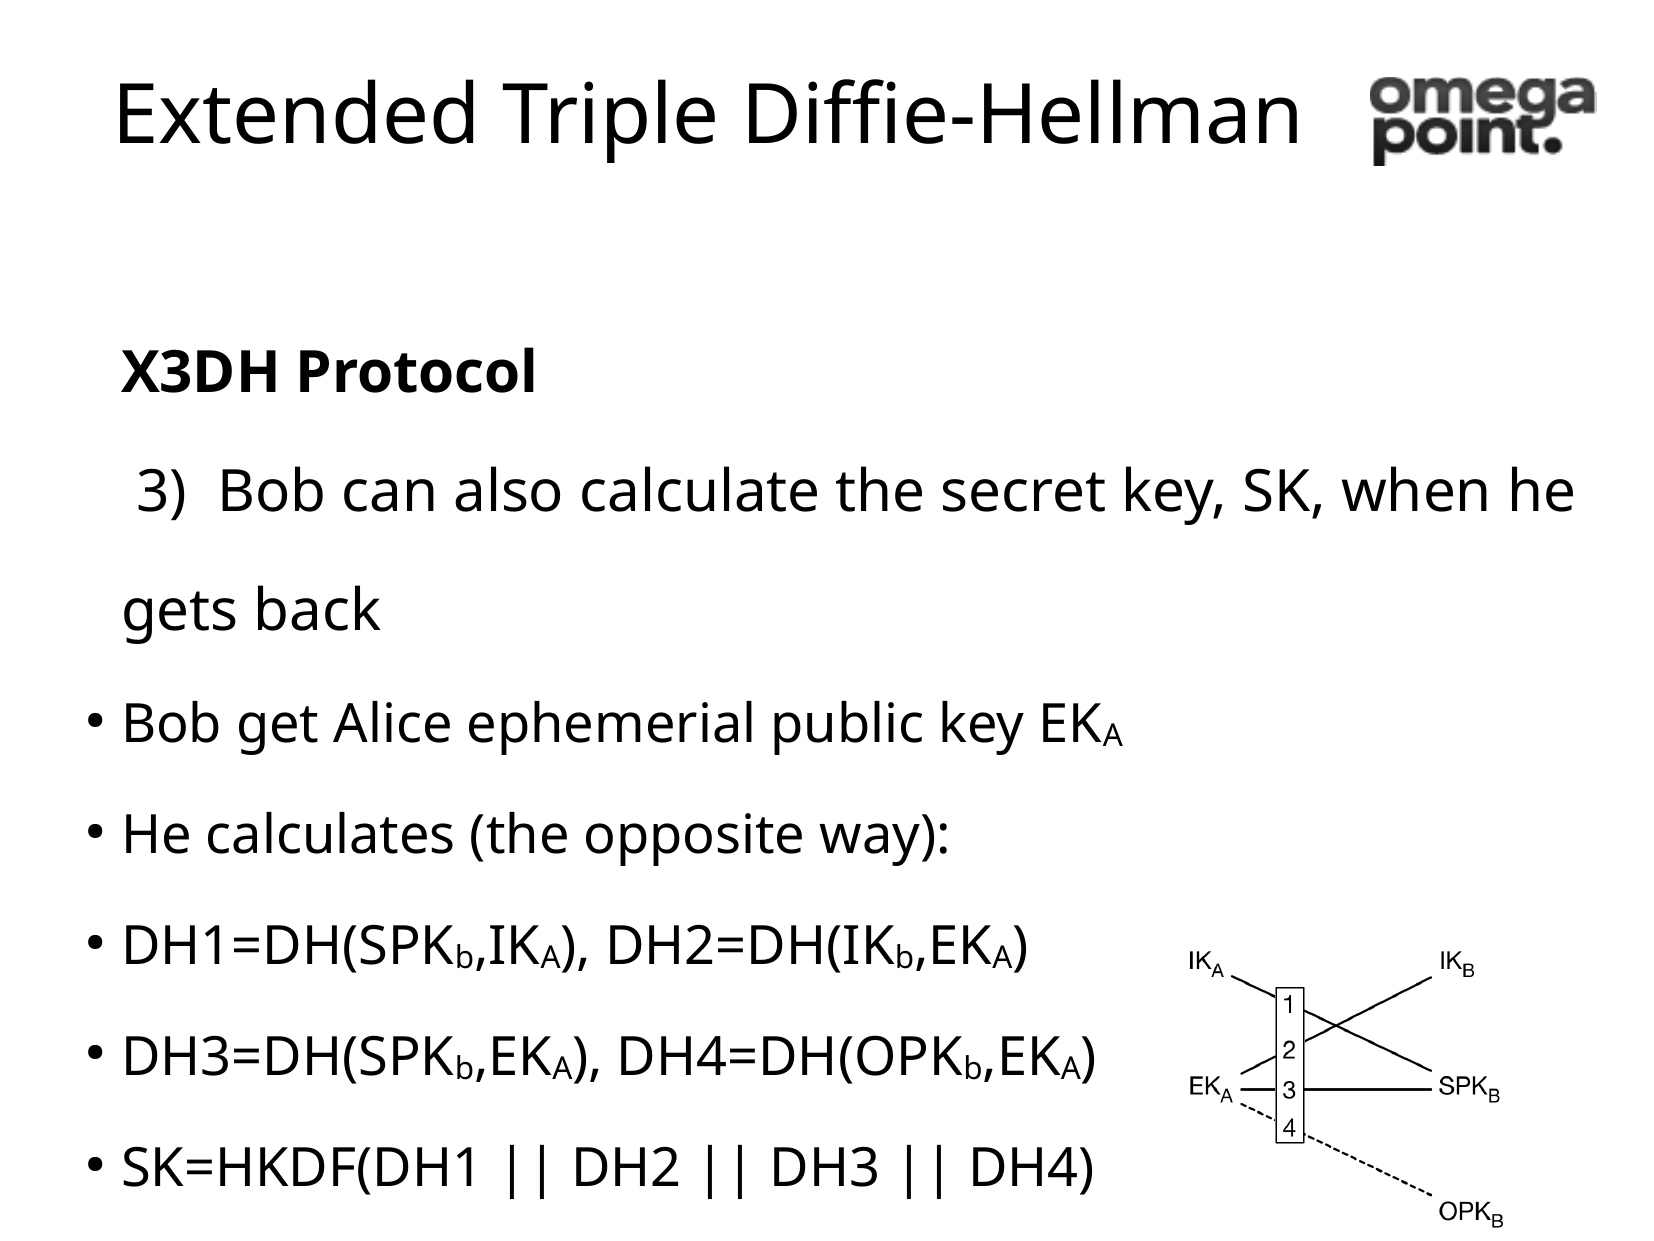

Extended Triple Diffie-Hellman
X3DH Protocol
3) Bob can also calculate the secret key, SK, when he gets back
Bob get Alice ephemerial public key EKA
He calculates (the opposite way):
DH1=DH(SPKb,IKA), DH2=DH(IKb,EKA)
DH3=DH(SPKb,EKA), DH4=DH(OPKb,EKA)
SK=HKDF(DH1 || DH2 || DH3 || DH4)